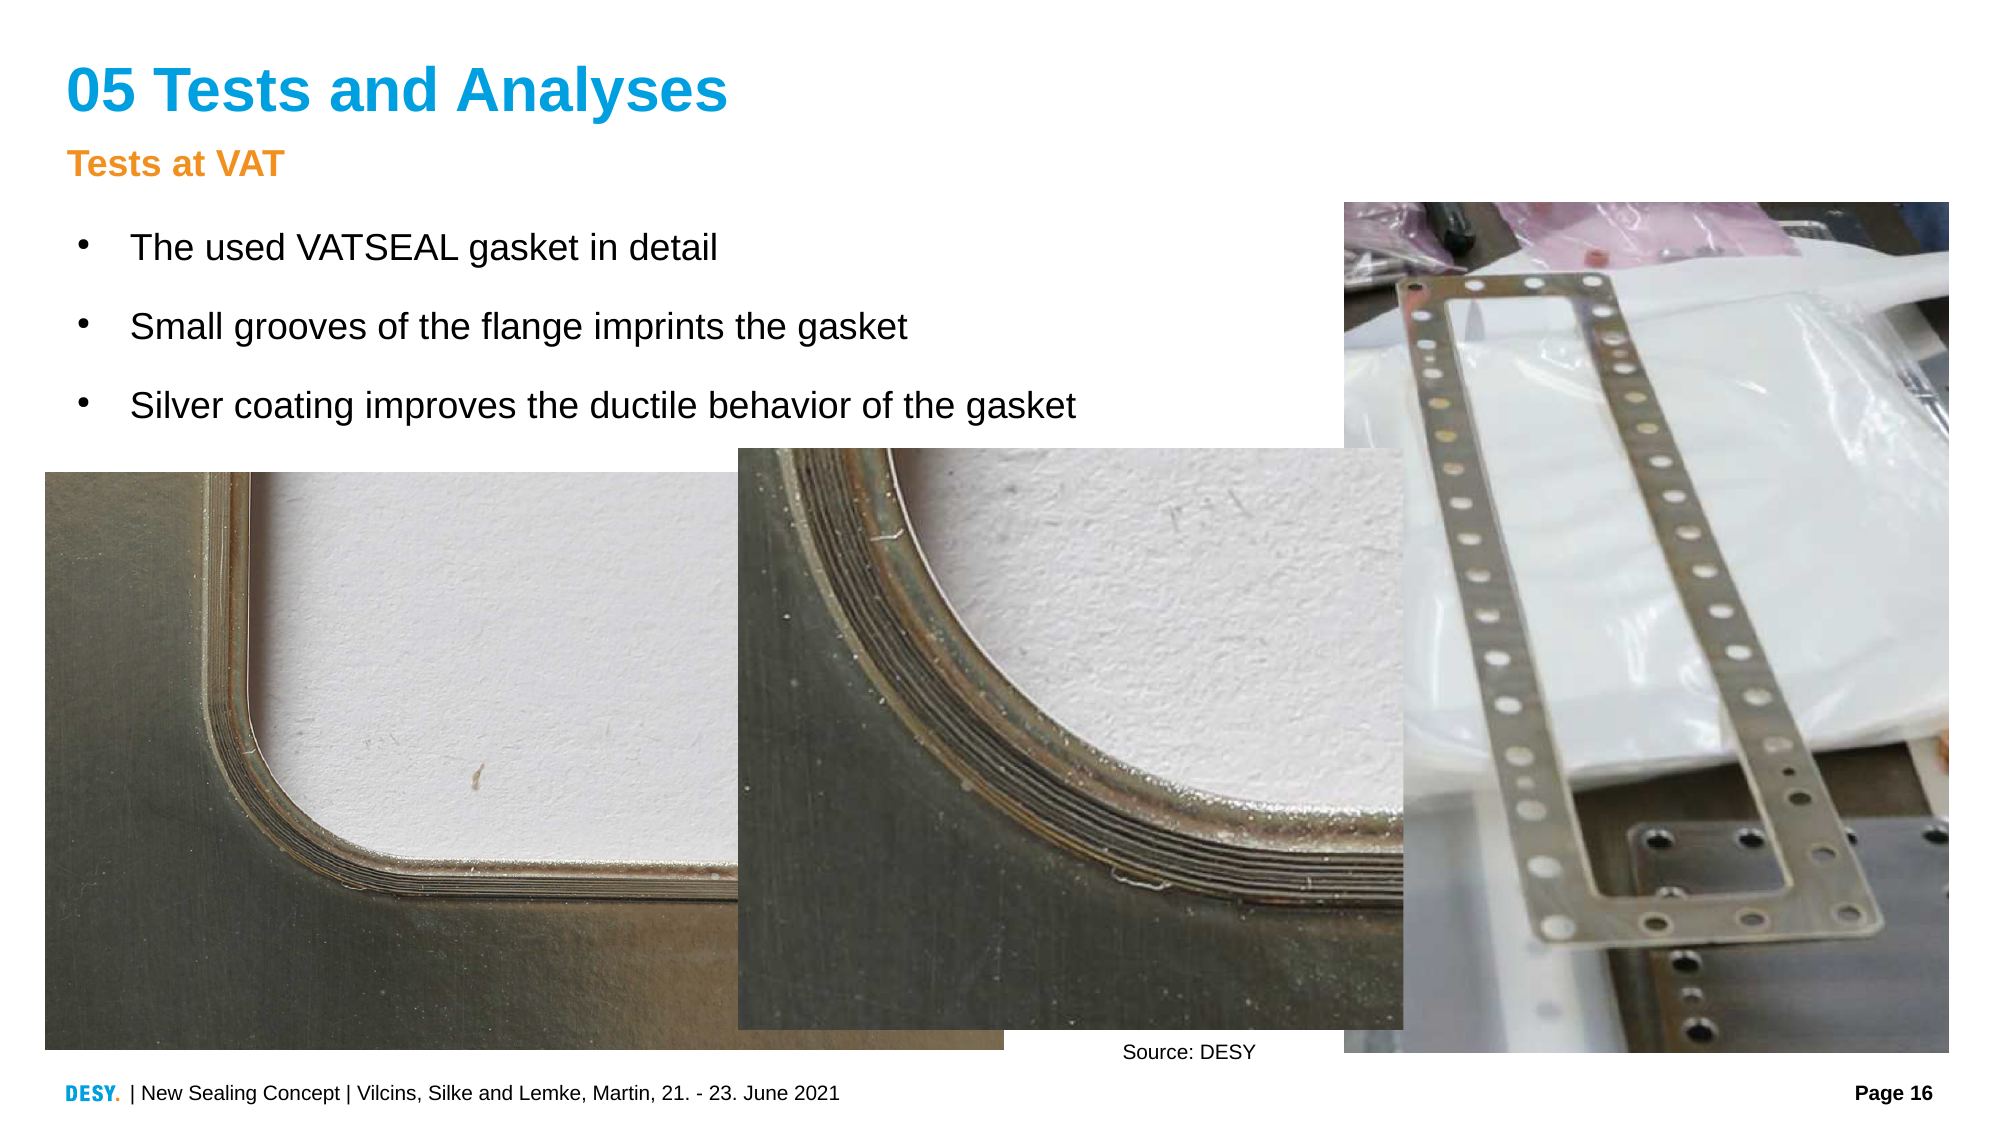

# 05 Tests and Analyses
Tests at VAT
The used VATSEAL gasket in detail
Small grooves of the flange imprints the gasket
Silver coating improves the ductile behavior of the gasket
Source: DESY
| New Sealing Concept | Vilcins, Silke and Lemke, Martin, 21. - 23. June 2021